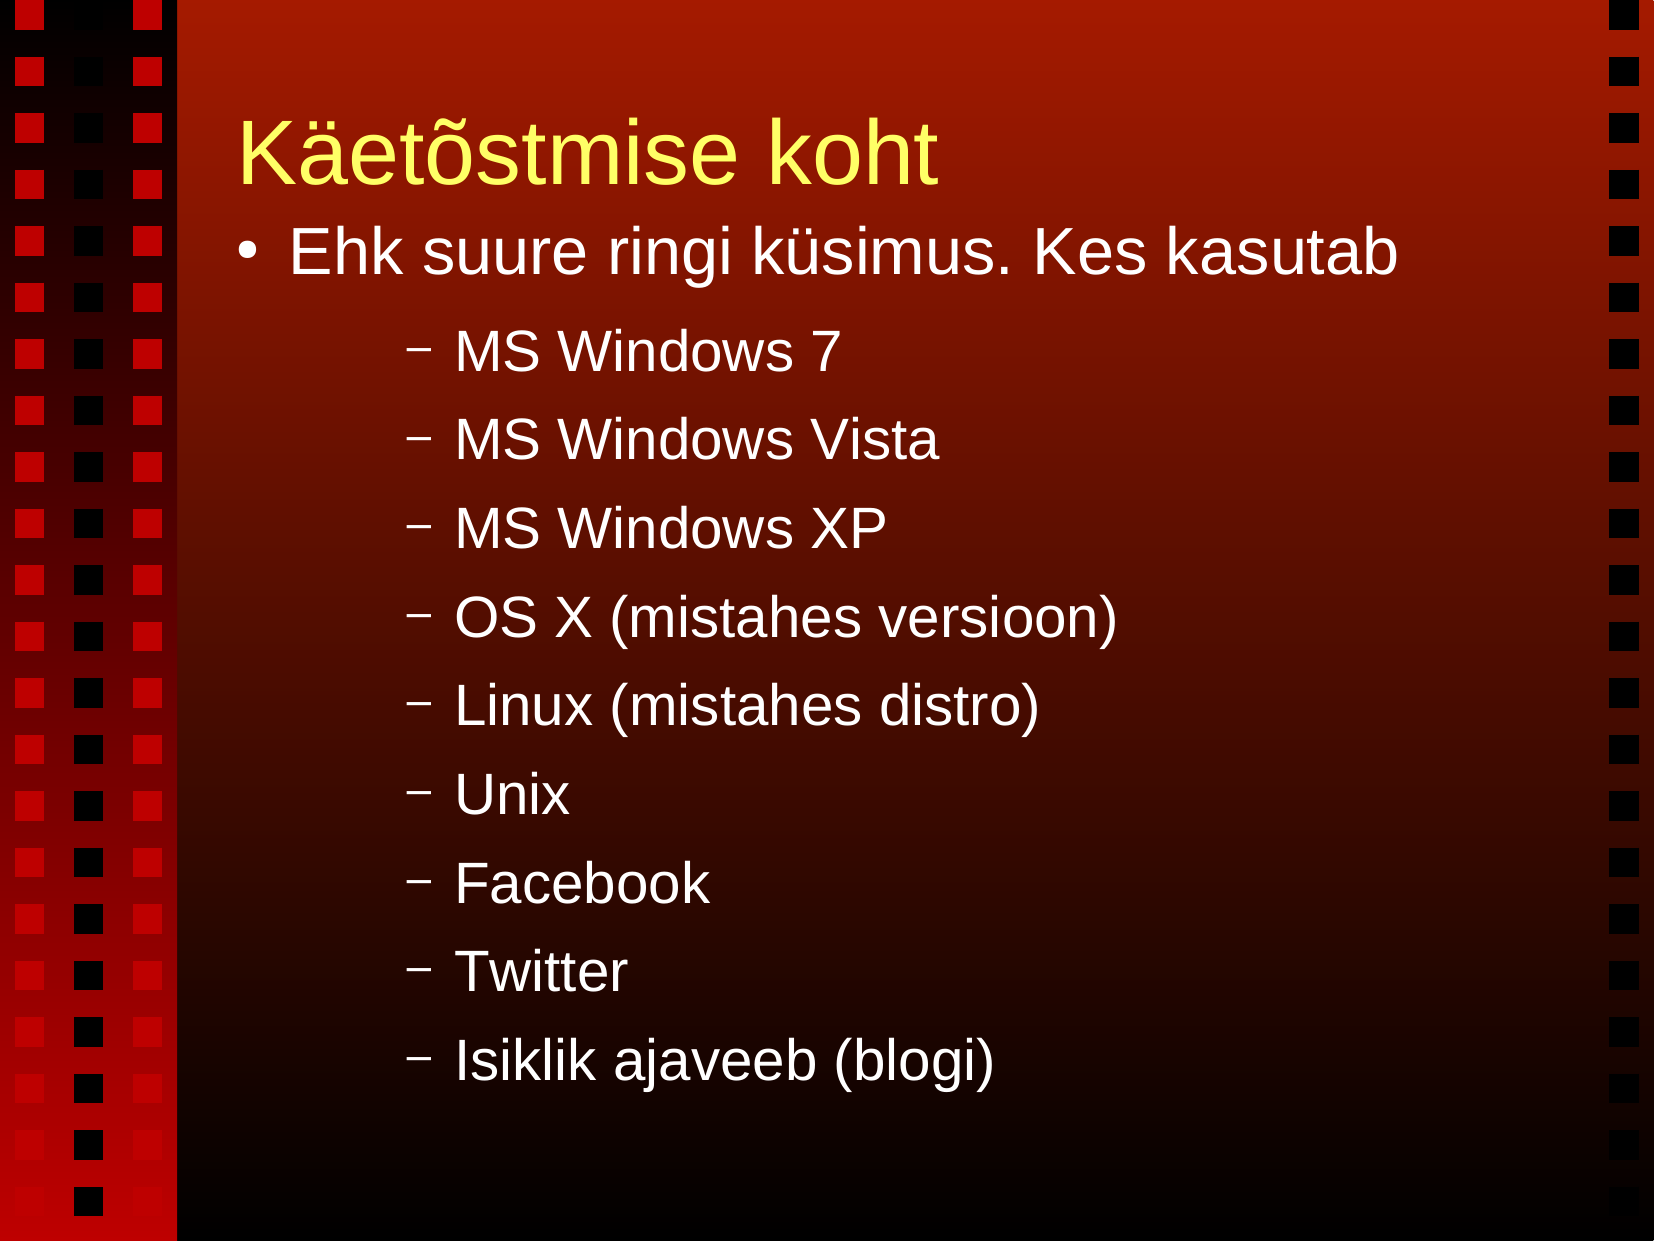

# Käetõstmise koht
Ehk suure ringi küsimus. Kes kasutab
MS Windows 7
MS Windows Vista
MS Windows XP
OS X (mistahes versioon)
Linux (mistahes distro)
Unix
Facebook
Twitter
Isiklik ajaveeb (blogi)